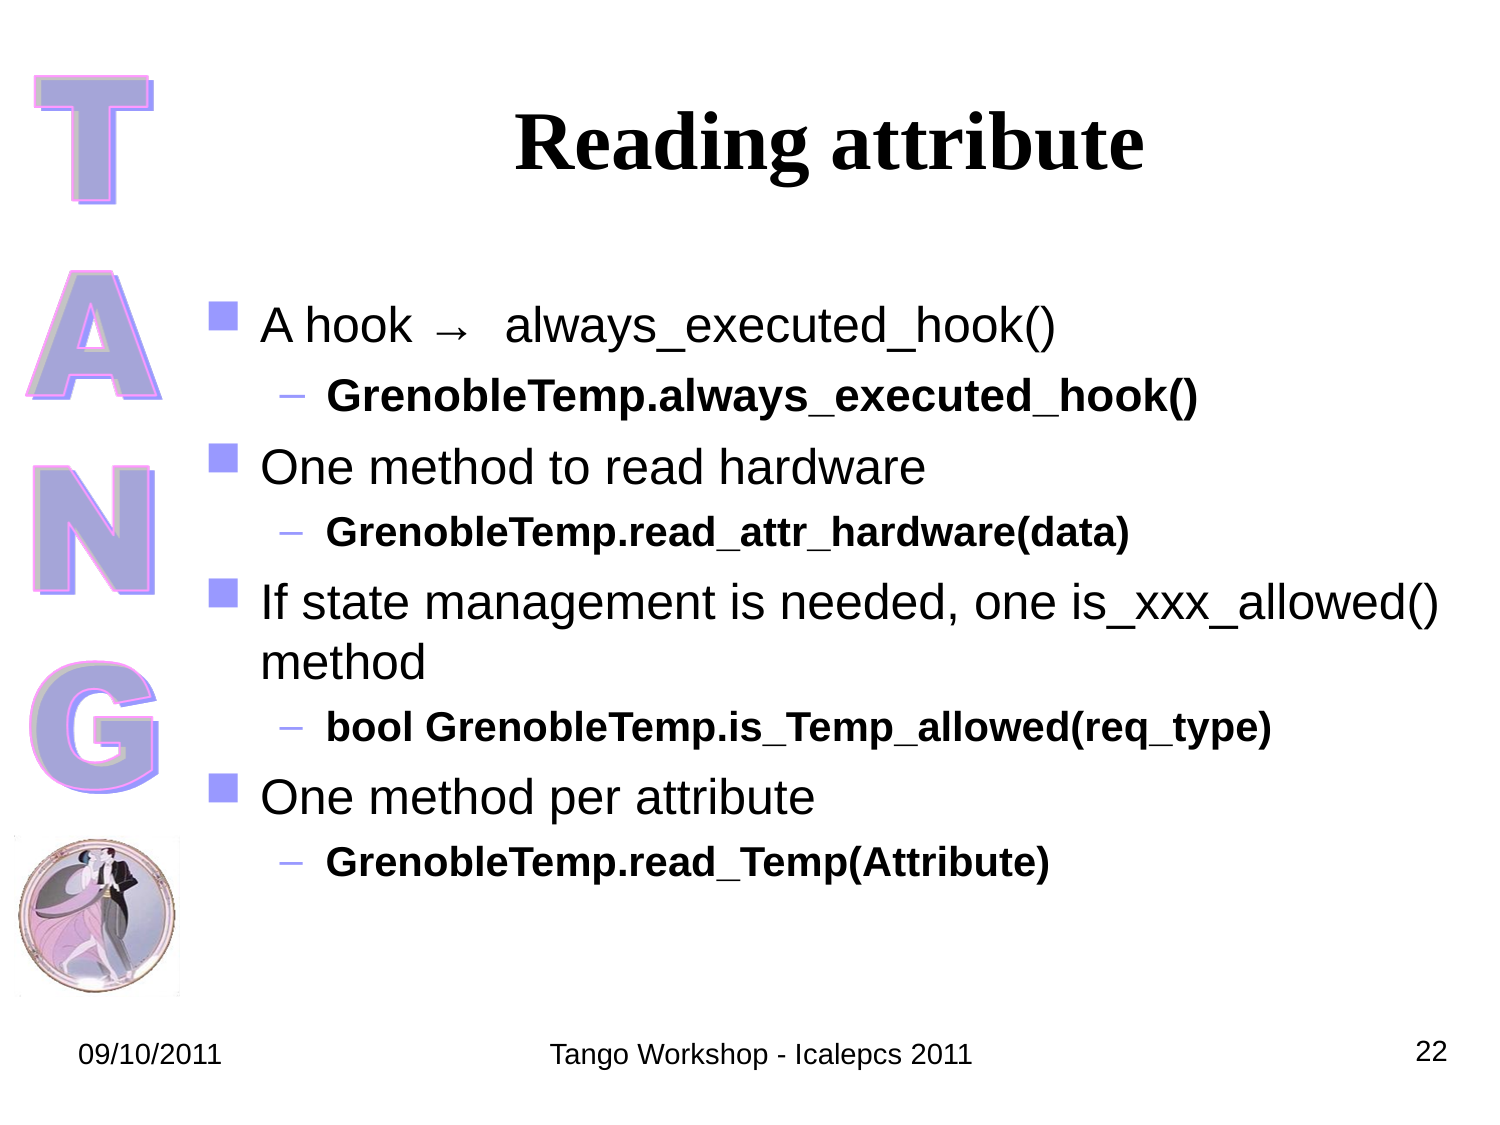

# Reading attribute
A hook → always_executed_hook()
GrenobleTemp.always_executed_hook()
One method to read hardware
GrenobleTemp.read_attr_hardware(data)
If state management is needed, one is_xxx_allowed() method
bool GrenobleTemp.is_Temp_allowed(req_type)
One method per attribute
GrenobleTemp.read_Temp(Attribute)
22
09/10/2011
Tango workshop - Icalepcs 2011